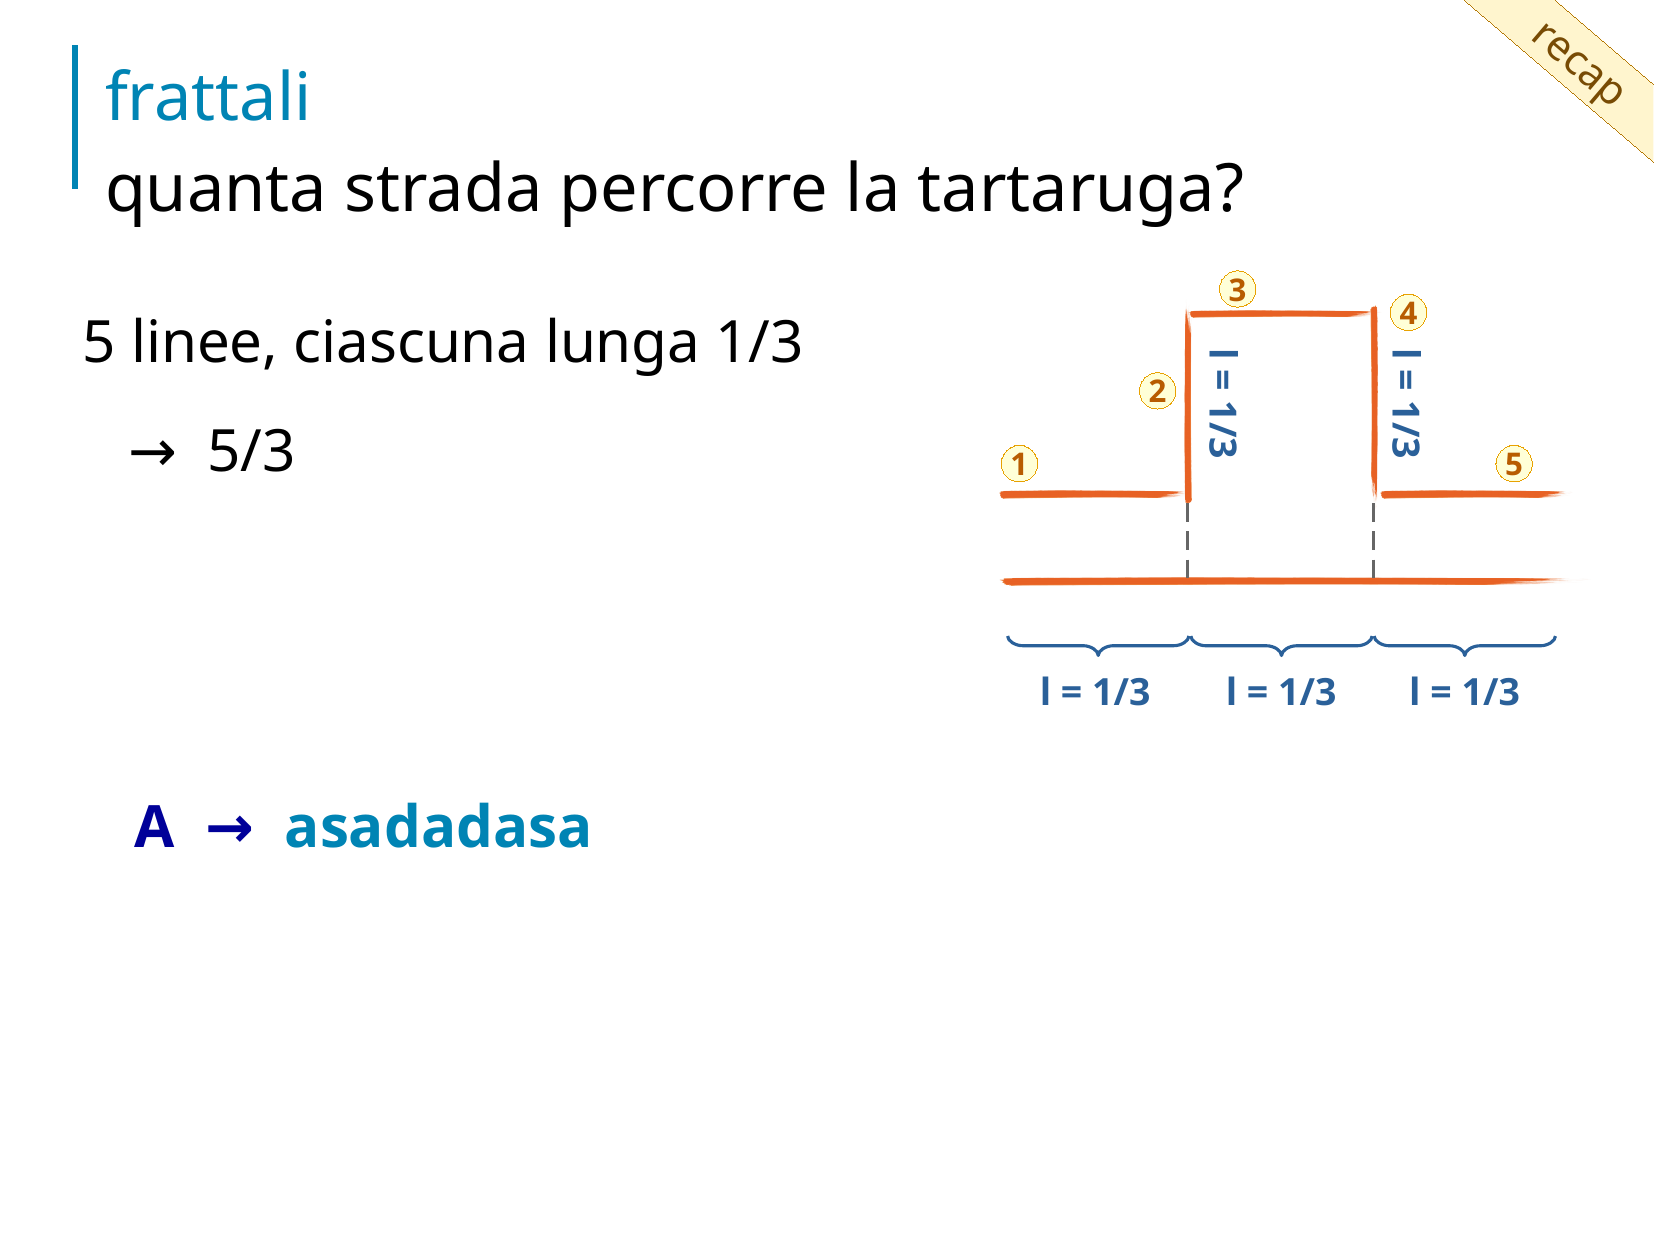

recap
# frattali quanta strada percorre la tartaruga?
3
4
2
l = 1/3
l = 1/3
1
5
l = 1/3
l = 1/3
l = 1/3
5 linee, ciascuna lunga 1/3
 → 5/3
A → asadadasa